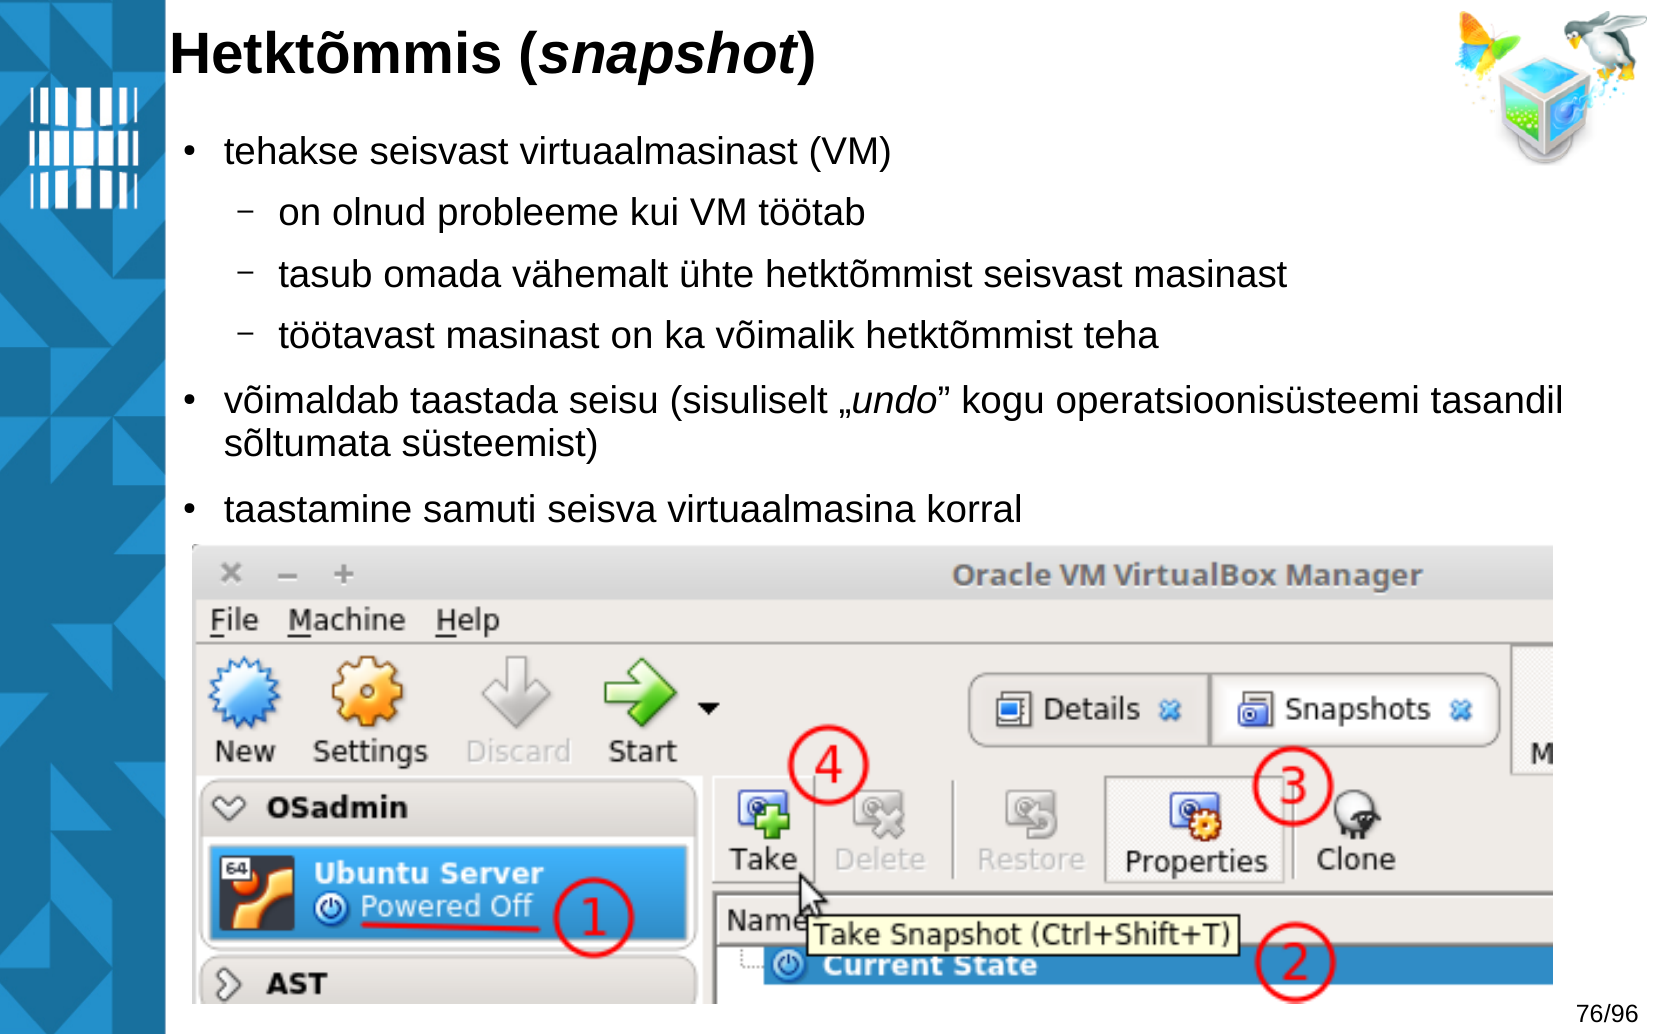

# Hetktõmmis (snapshot)
tehakse seisvast virtuaalmasinast (VM)
on olnud probleeme kui VM töötab
tasub omada vähemalt ühte hetktõmmist seisvast masinast
töötavast masinast on ka võimalik hetktõmmist teha
võimaldab taastada seisu (sisuliselt „undo” kogu operatsioonisüsteemi tasandil sõltumata süsteemist)
taastamine samuti seisva virtuaalmasina korral